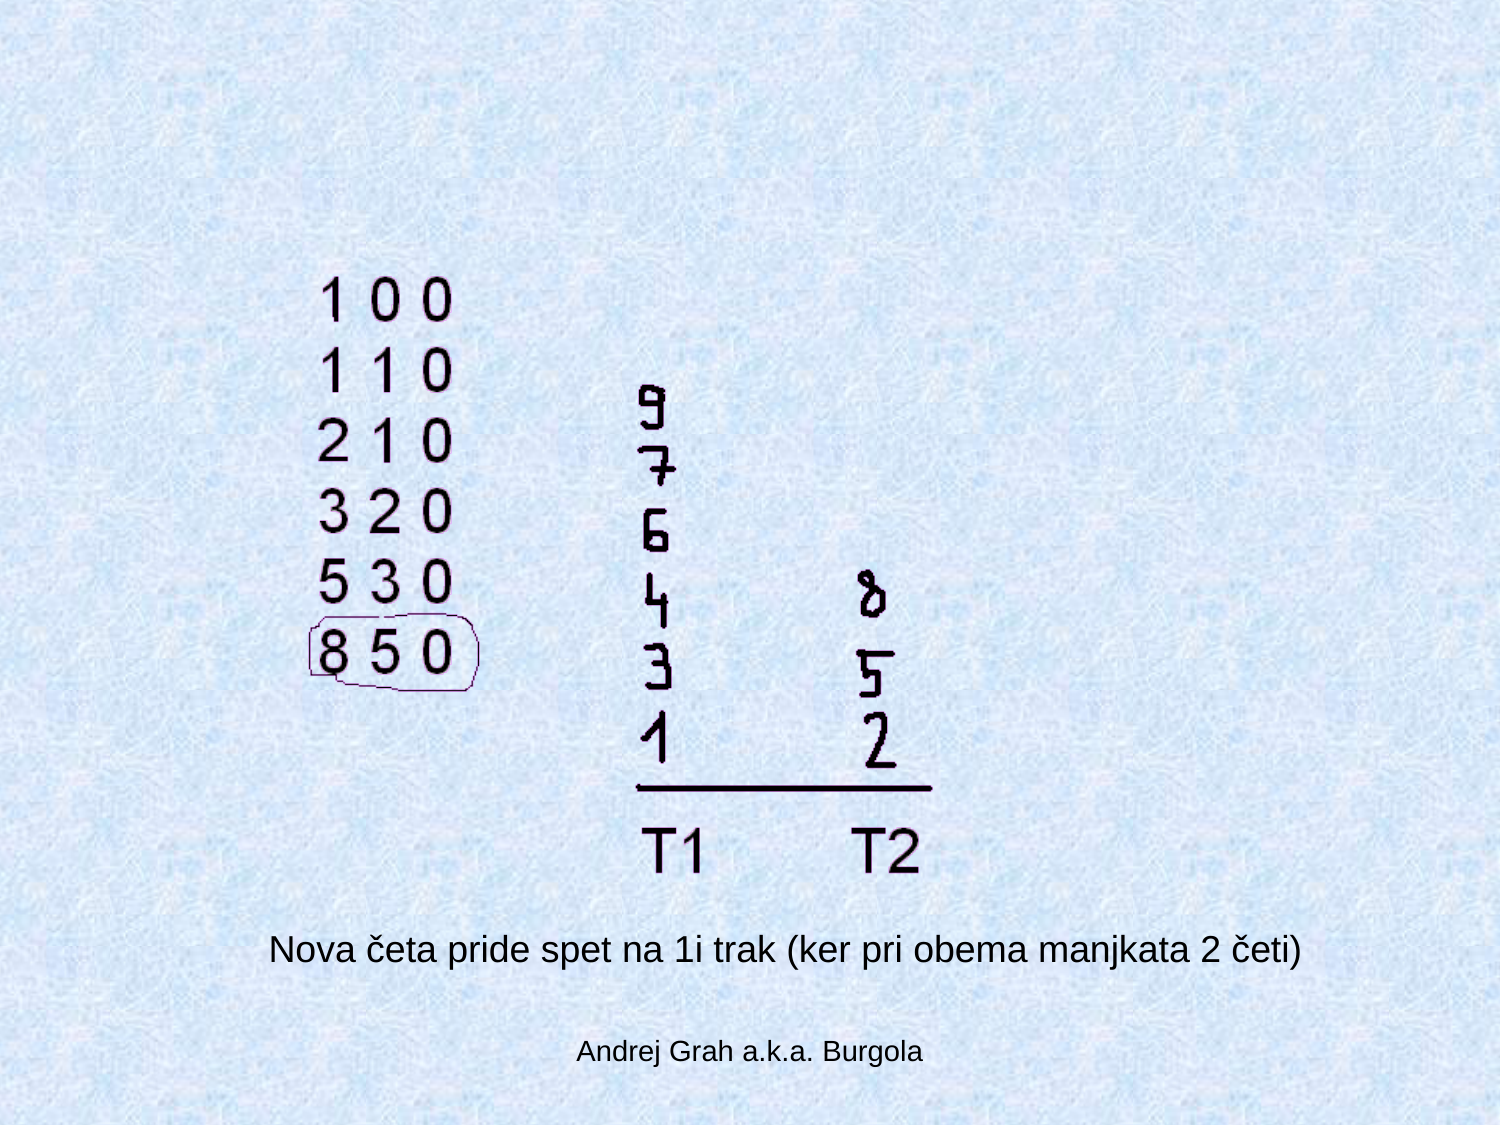

Nova četa pride spet na 1i trak (ker pri obema manjkata 2 četi)
Andrej Grah a.k.a. Burgola